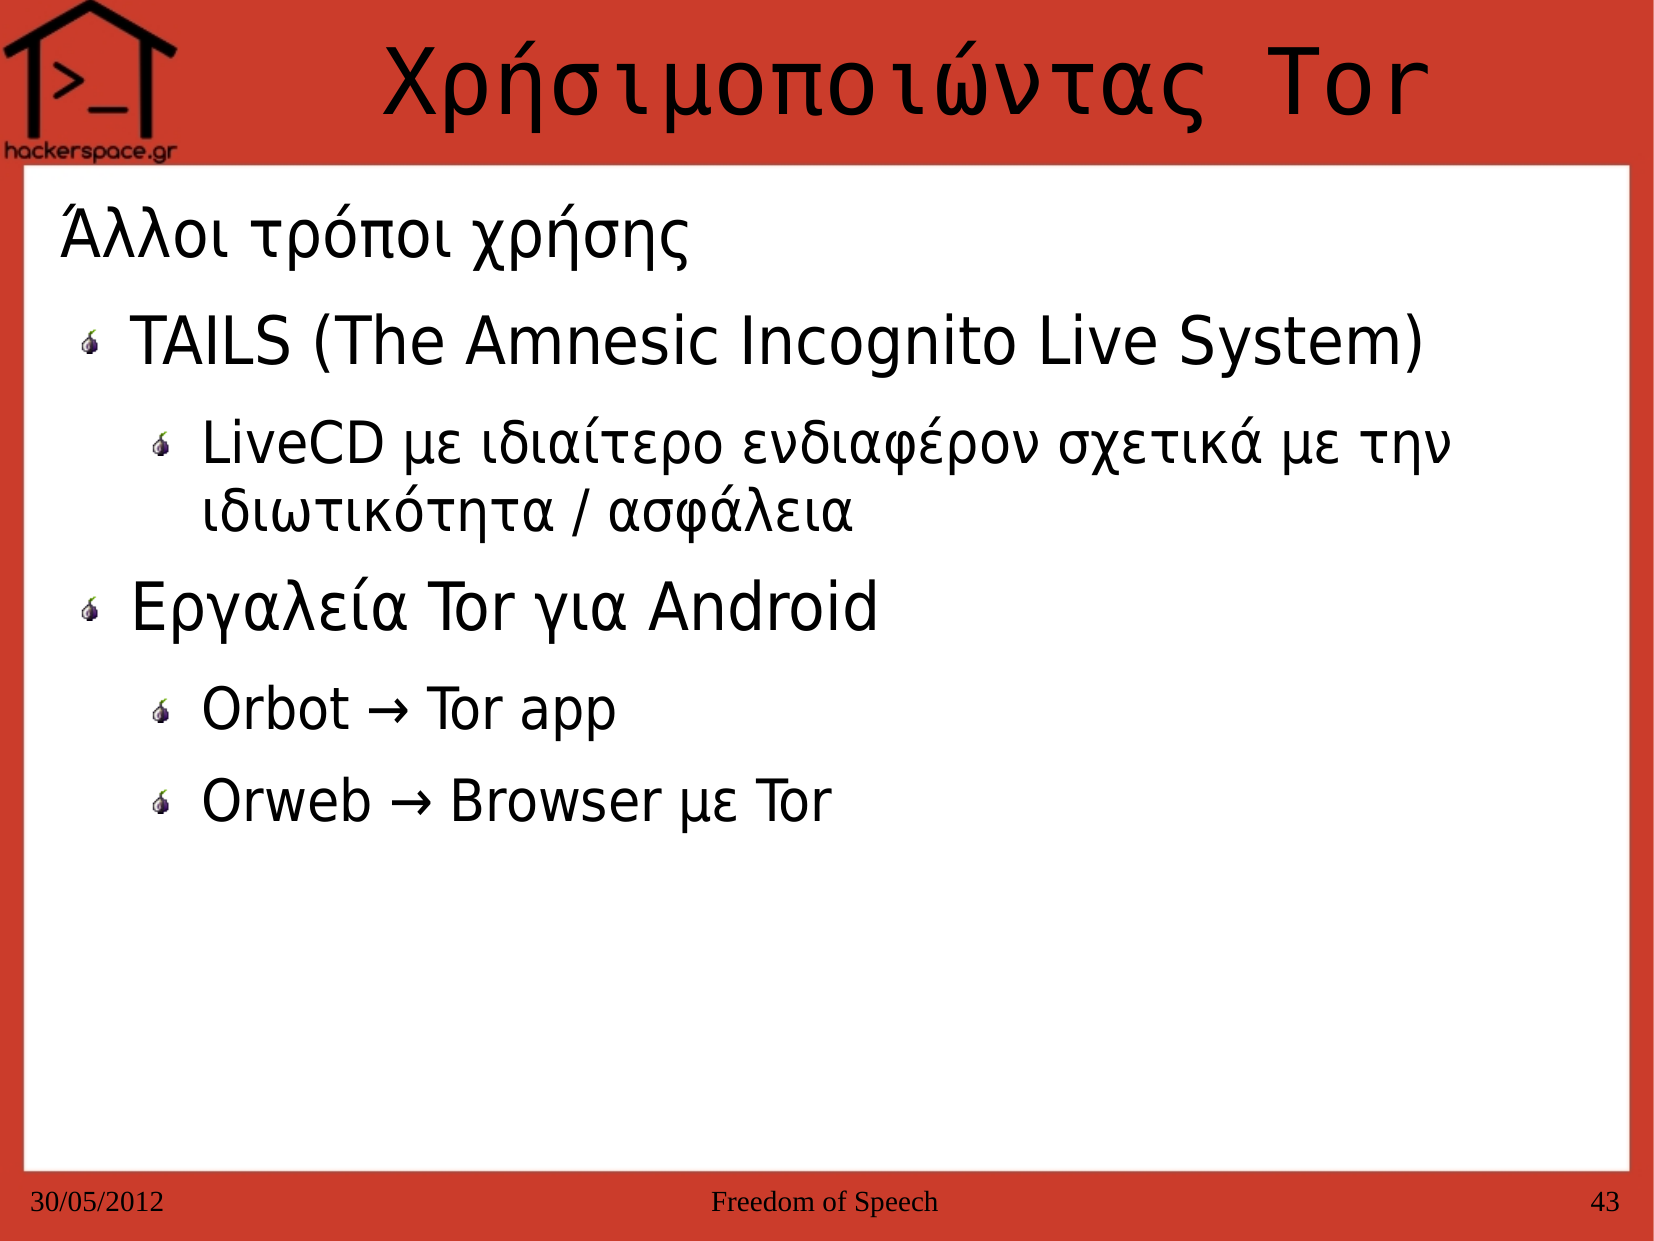

# Χρήσιμοποιώντας Tor
Άλλοι τρόποι χρήσης
TAILS (The Amnesic Incognito Live System)
LiveCD με ιδιαίτερο ενδιαφέρον σχετικά με την ιδιωτικότητα / ασφάλεια
Εργαλεία Tor για Android
Orbot → Tor app
Orweb → Browser με Tor
30/05/2012
Freedom of Speech
43